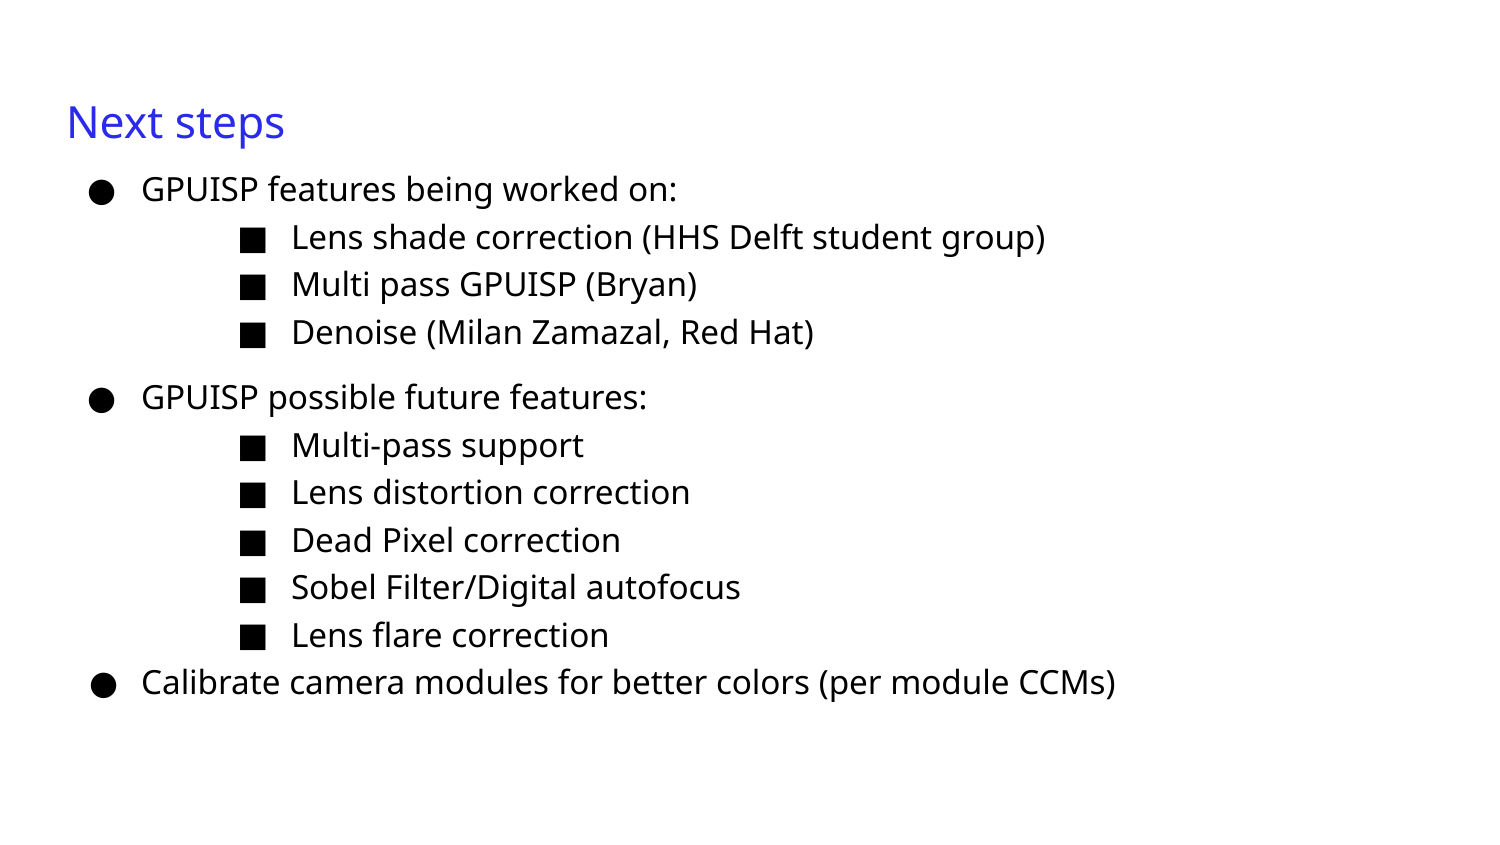

# Next steps
GPUISP features being worked on:
Lens shade correction (HHS Delft student group)
Multi pass GPUISP (Bryan)
Denoise (Milan Zamazal, Red Hat)
GPUISP possible future features:
Multi-pass support
Lens distortion correction
Dead Pixel correction
Sobel Filter/Digital autofocus
Lens flare correction
Calibrate camera modules for better colors (per module CCMs)